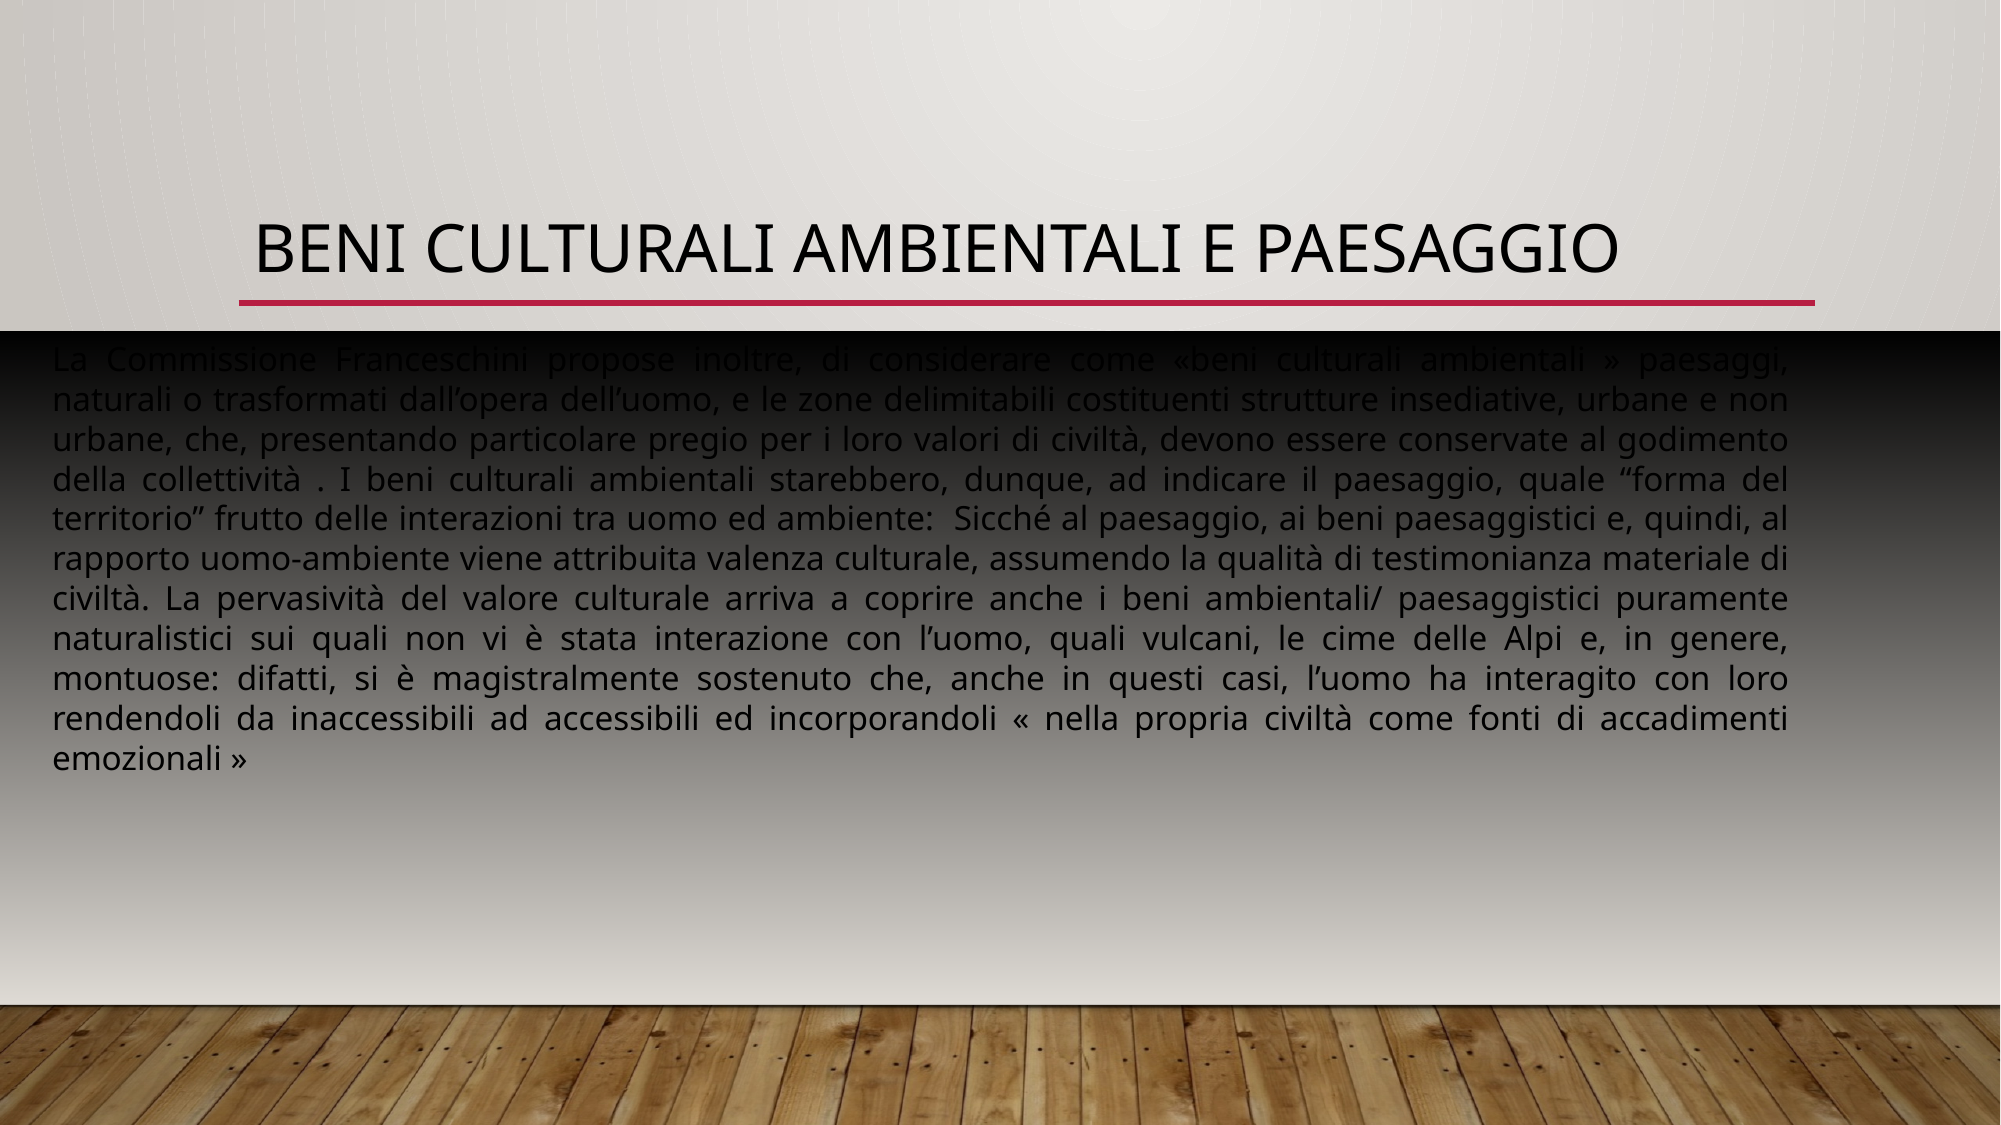

# Beni culturali ambientali e paesaggio
La Commissione Franceschini propose inoltre, di considerare come «beni culturali ambientali » paesaggi, naturali o trasformati dall’opera dell’uomo, e le zone delimitabili costituenti strutture insediative, urbane e non urbane, che, presentando particolare pregio per i loro valori di civiltà, devono essere conservate al godimento della collettività . I beni culturali ambientali starebbero, dunque, ad indicare il paesaggio, quale “forma del territorio” frutto delle interazioni tra uomo ed ambiente: Sicché al paesaggio, ai beni paesaggistici e, quindi, al rapporto uomo-ambiente viene attribuita valenza culturale, assumendo la qualità di testimonianza materiale di civiltà. La pervasività del valore culturale arriva a coprire anche i beni ambientali/ paesaggistici puramente naturalistici sui quali non vi è stata interazione con l’uomo, quali vulcani, le cime delle Alpi e, in genere, montuose: difatti, si è magistralmente sostenuto che, anche in questi casi, l’uomo ha interagito con loro rendendoli da inaccessibili ad accessibili ed incorporandoli « nella propria civiltà come fonti di accadimenti emozionali »